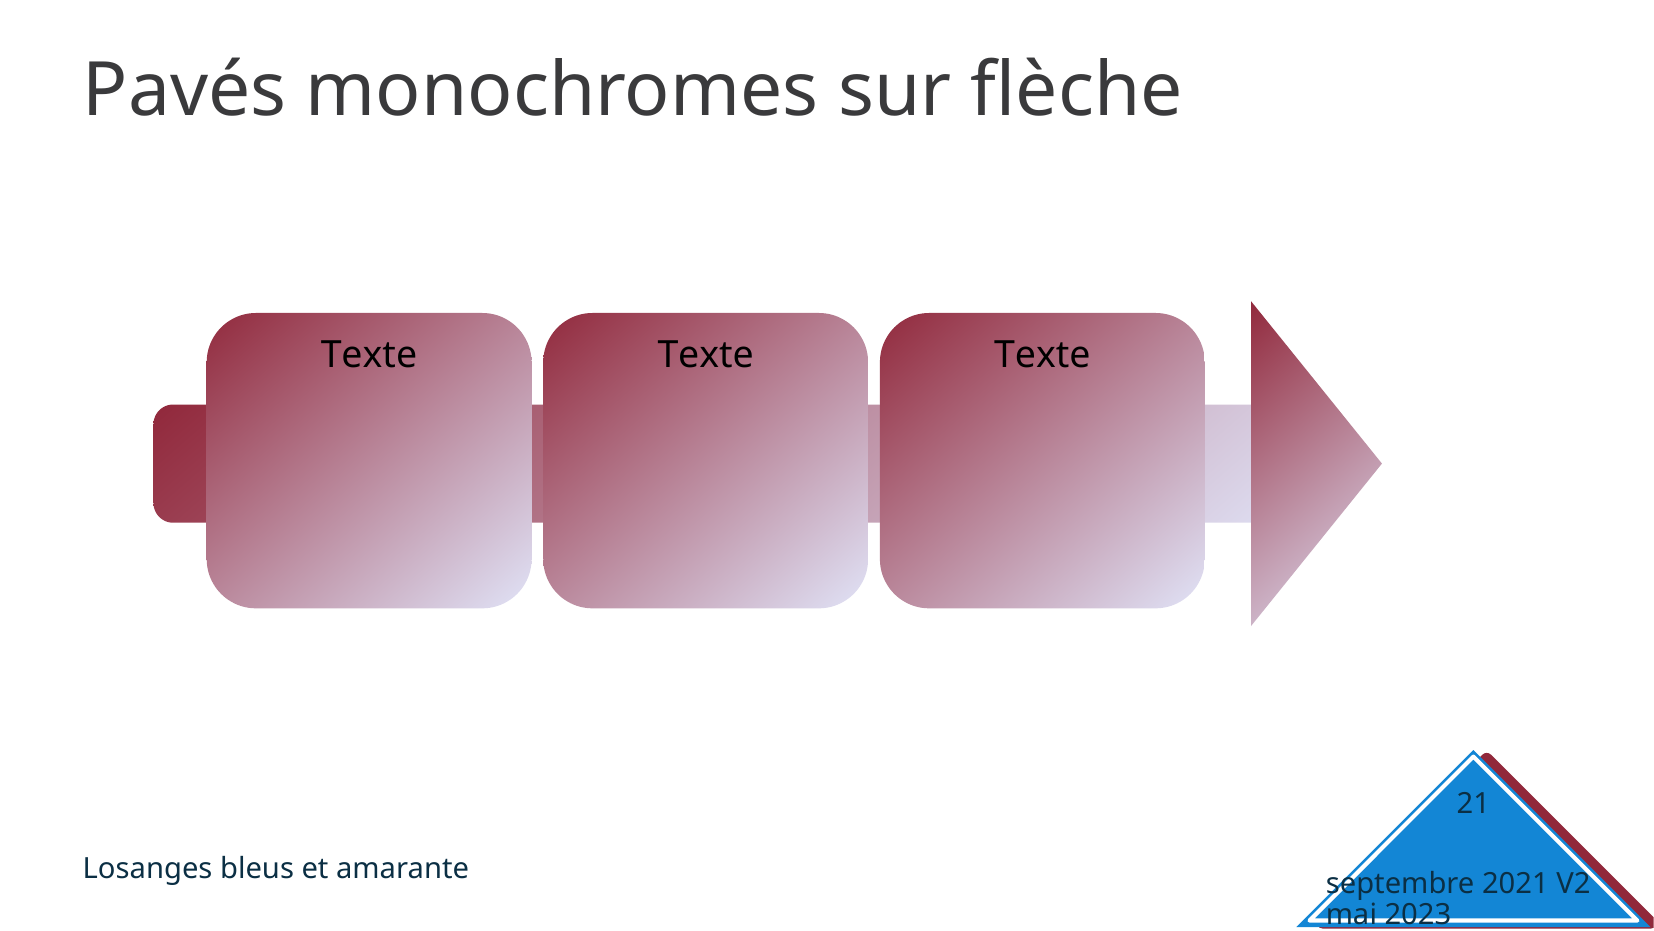

# Pavés monochromes sur flèche
Texte
Texte
Texte
21
Losanges bleus et amarante
septembre 2021 V2 mai 2023